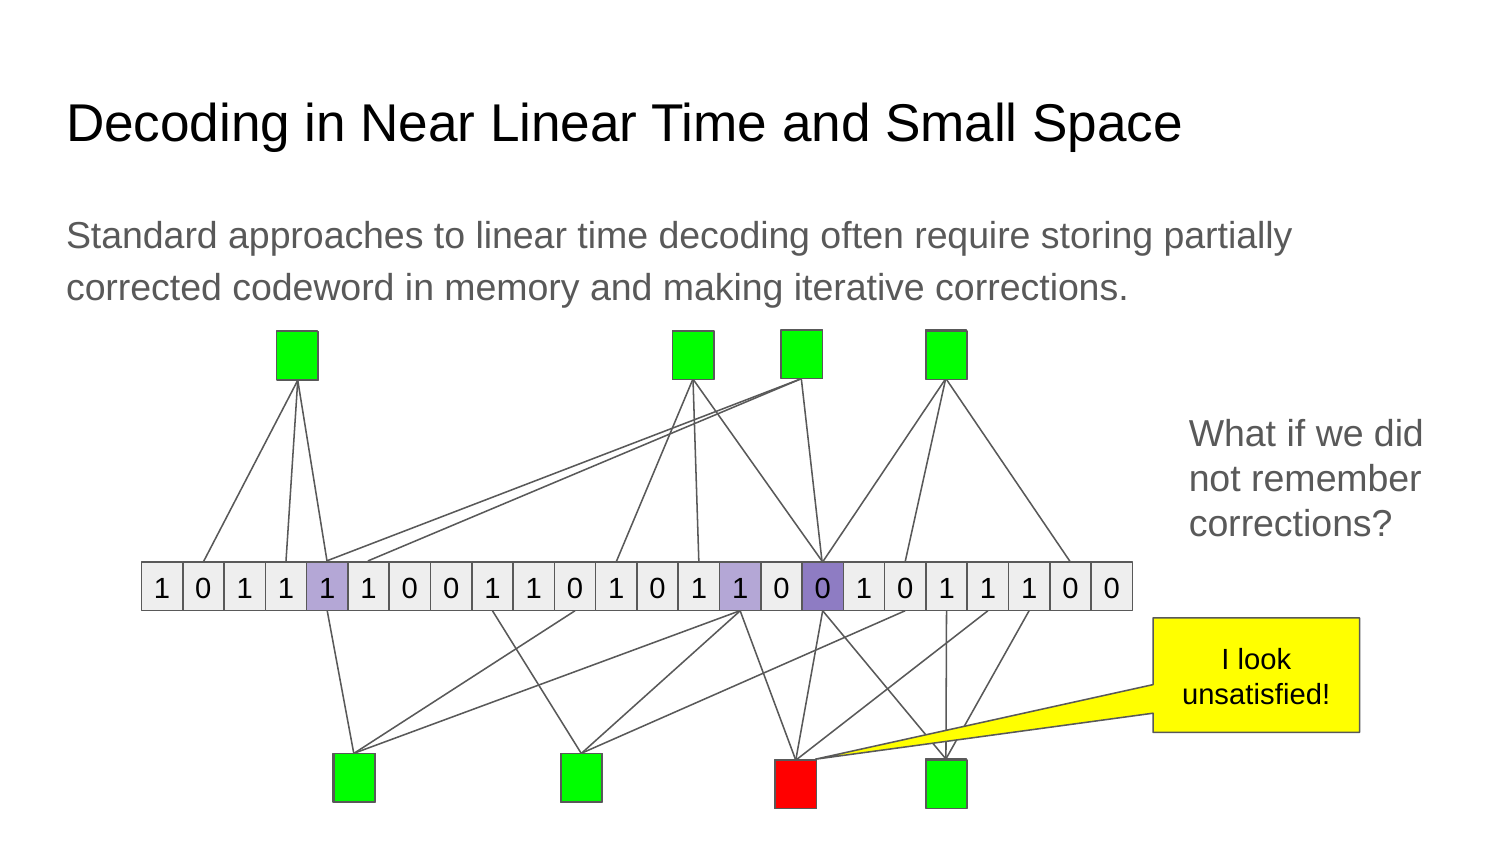

# Decoding in Near Linear Time and Small Space
Standard approaches to linear time decoding often require storing partially corrected codeword in memory and making iterative corrections.
What if we did not remember corrections?
1
0
1
1
0
1
1
0
0
1
1
0
1
0
1
0
1
0
1
0
1
0
1
1
1
0
0
I look unsatisfied!